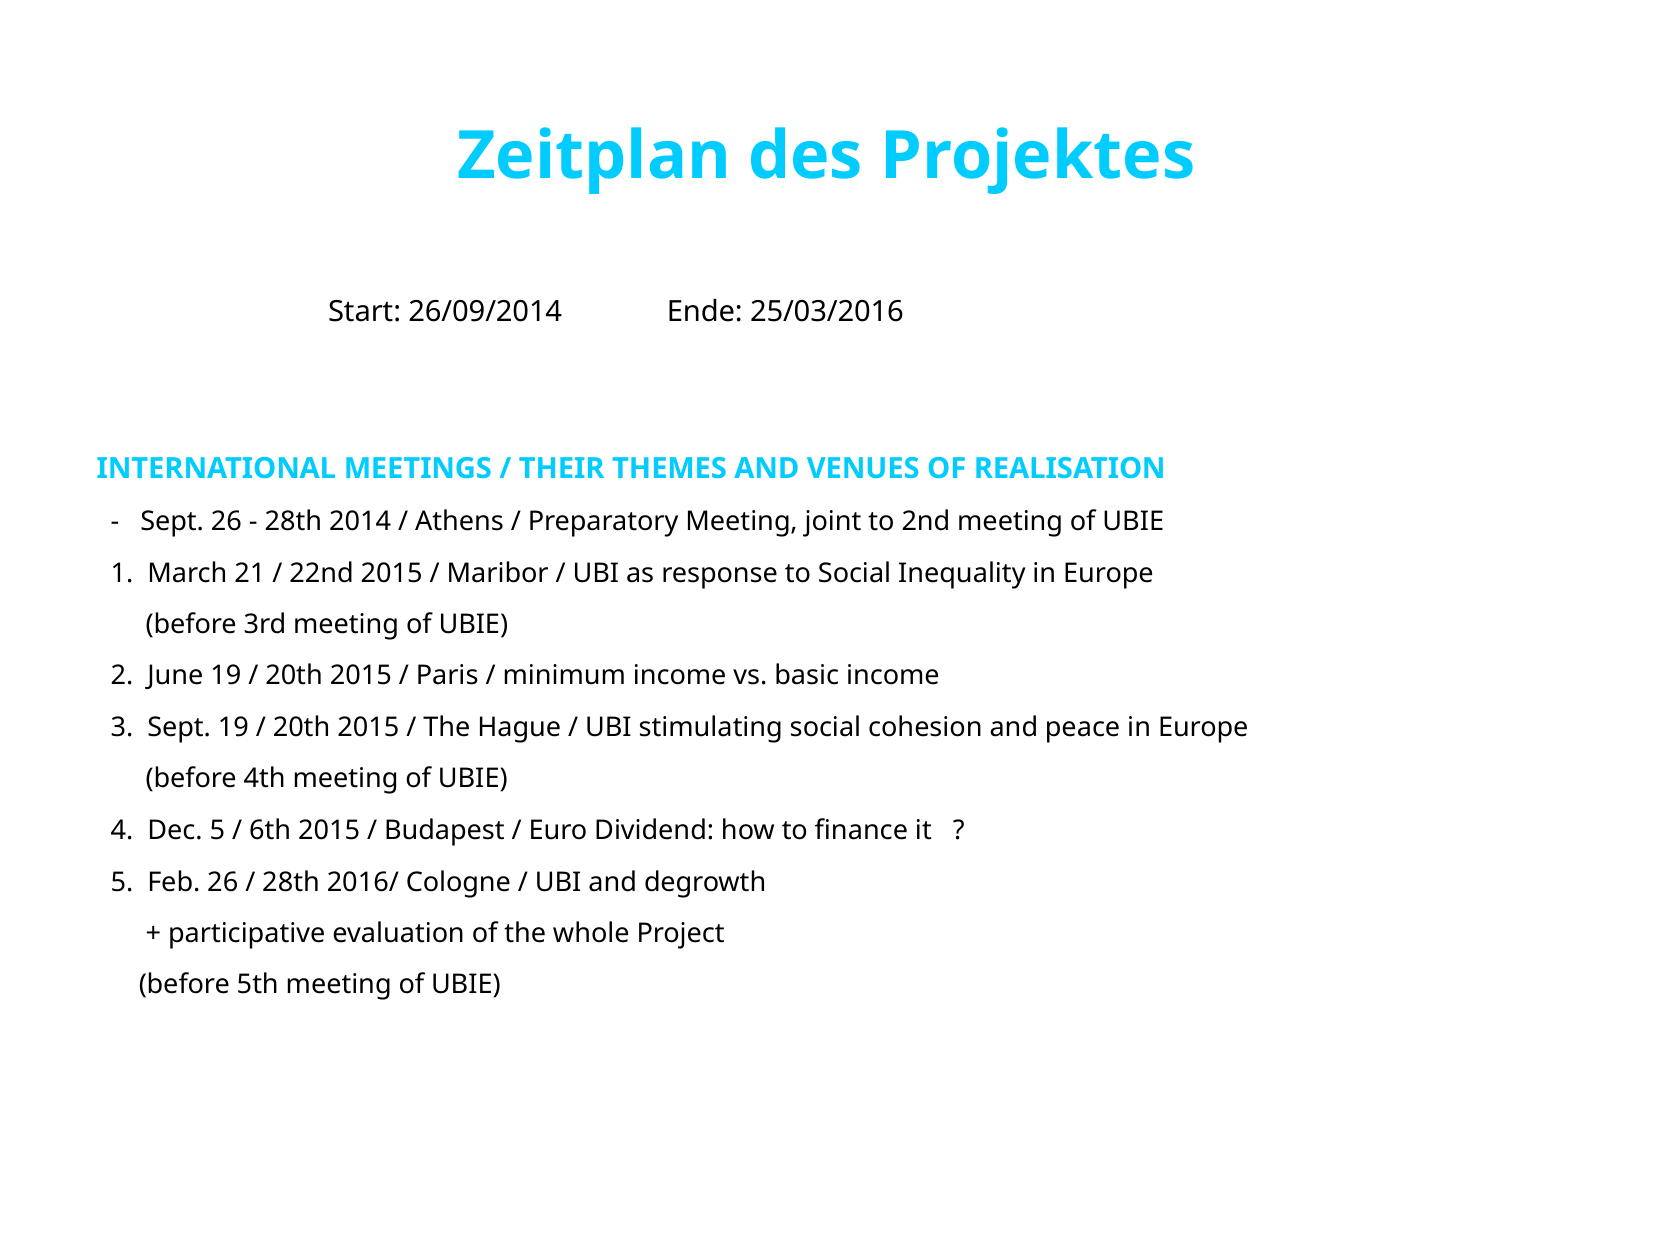

# Zeitplan des Projektes
 Start: 26/09/2014 Ende: 25/03/2016
 INTERNATIONAL MEETINGS / THEIR THEMES AND VENUES OF REALISATION
 - Sept. 26 - 28th 2014 / Athens / Preparatory Meeting, joint to 2nd meeting of UBIE
 1. March 21 / 22nd 2015 / Maribor / UBI as response to Social Inequality in Europe
 (before 3rd meeting of UBIE)
 2. June 19 / 20th 2015 / Paris / minimum income vs. basic income
 3. Sept. 19 / 20th 2015 / The Hague / UBI stimulating social cohesion and peace in Europe
 (before 4th meeting of UBIE)
 4. Dec. 5 / 6th 2015 / Budapest / Euro Dividend: how to finance it ?
 5. Feb. 26 / 28th 2016/ Cologne / UBI and degrowth
 + participative evaluation of the whole Project
 (before 5th meeting of UBIE)